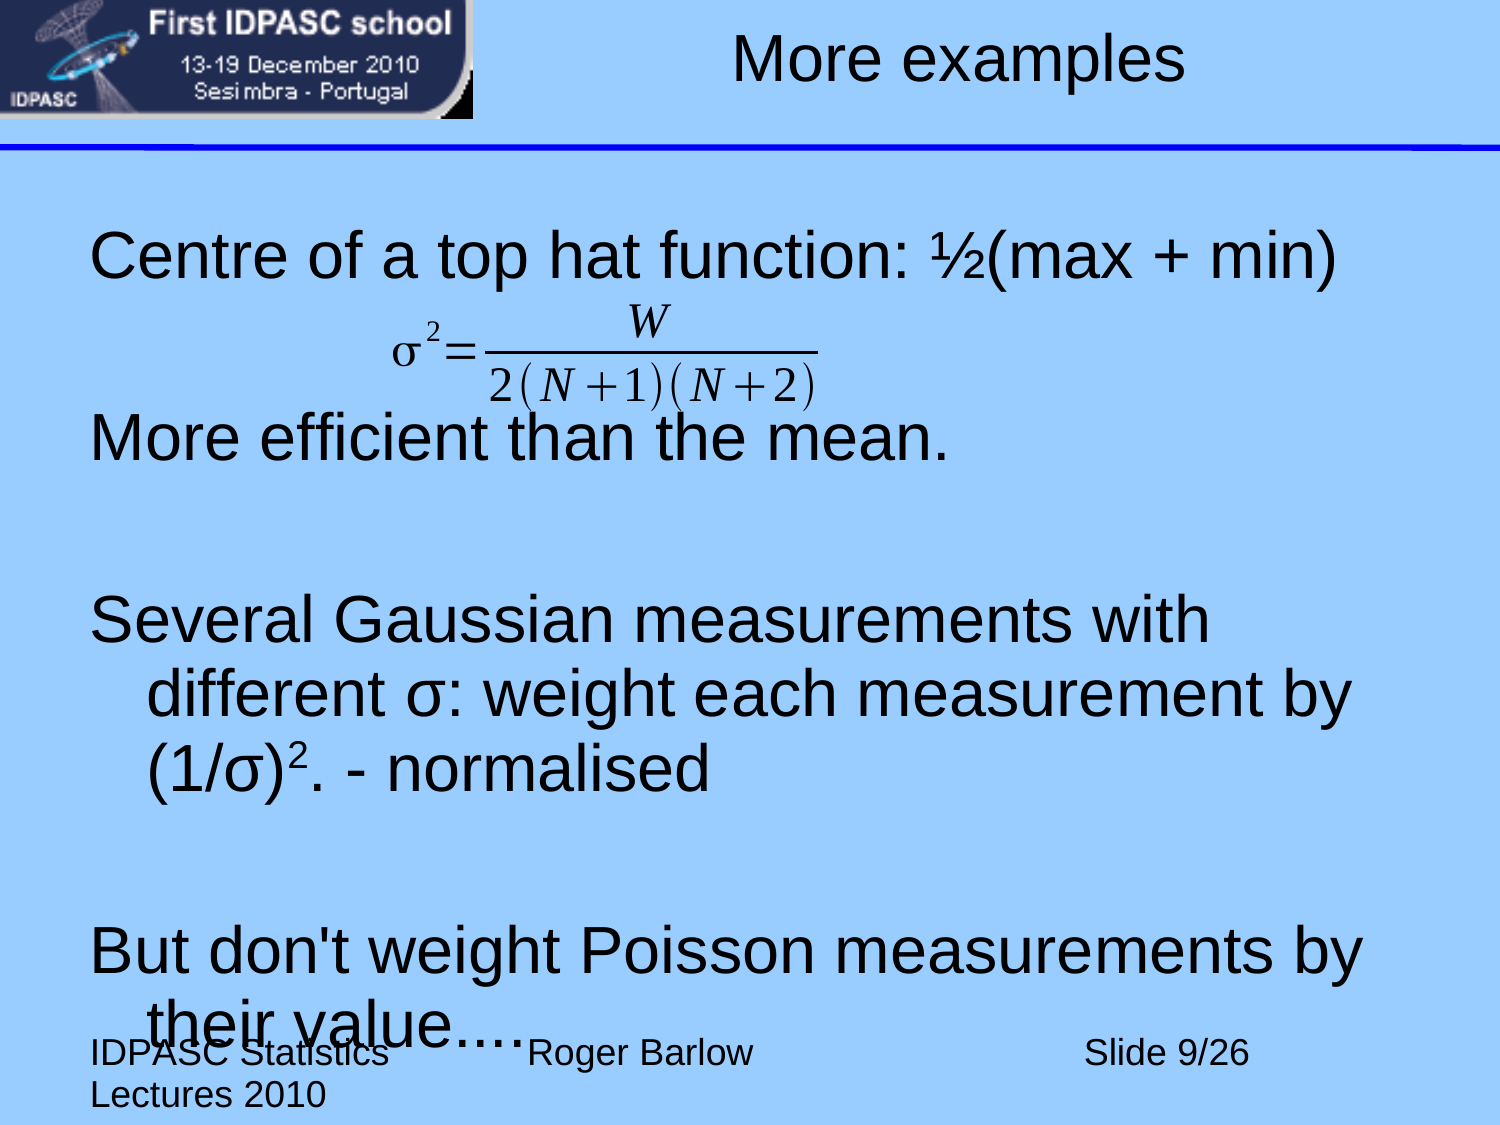

# More examples
Centre of a top hat function: ½(max + min)
More efficient than the mean.
Several Gaussian measurements with different σ: weight each measurement by (1/σ)2. - normalised
But don't weight Poisson measurements by their value....
9